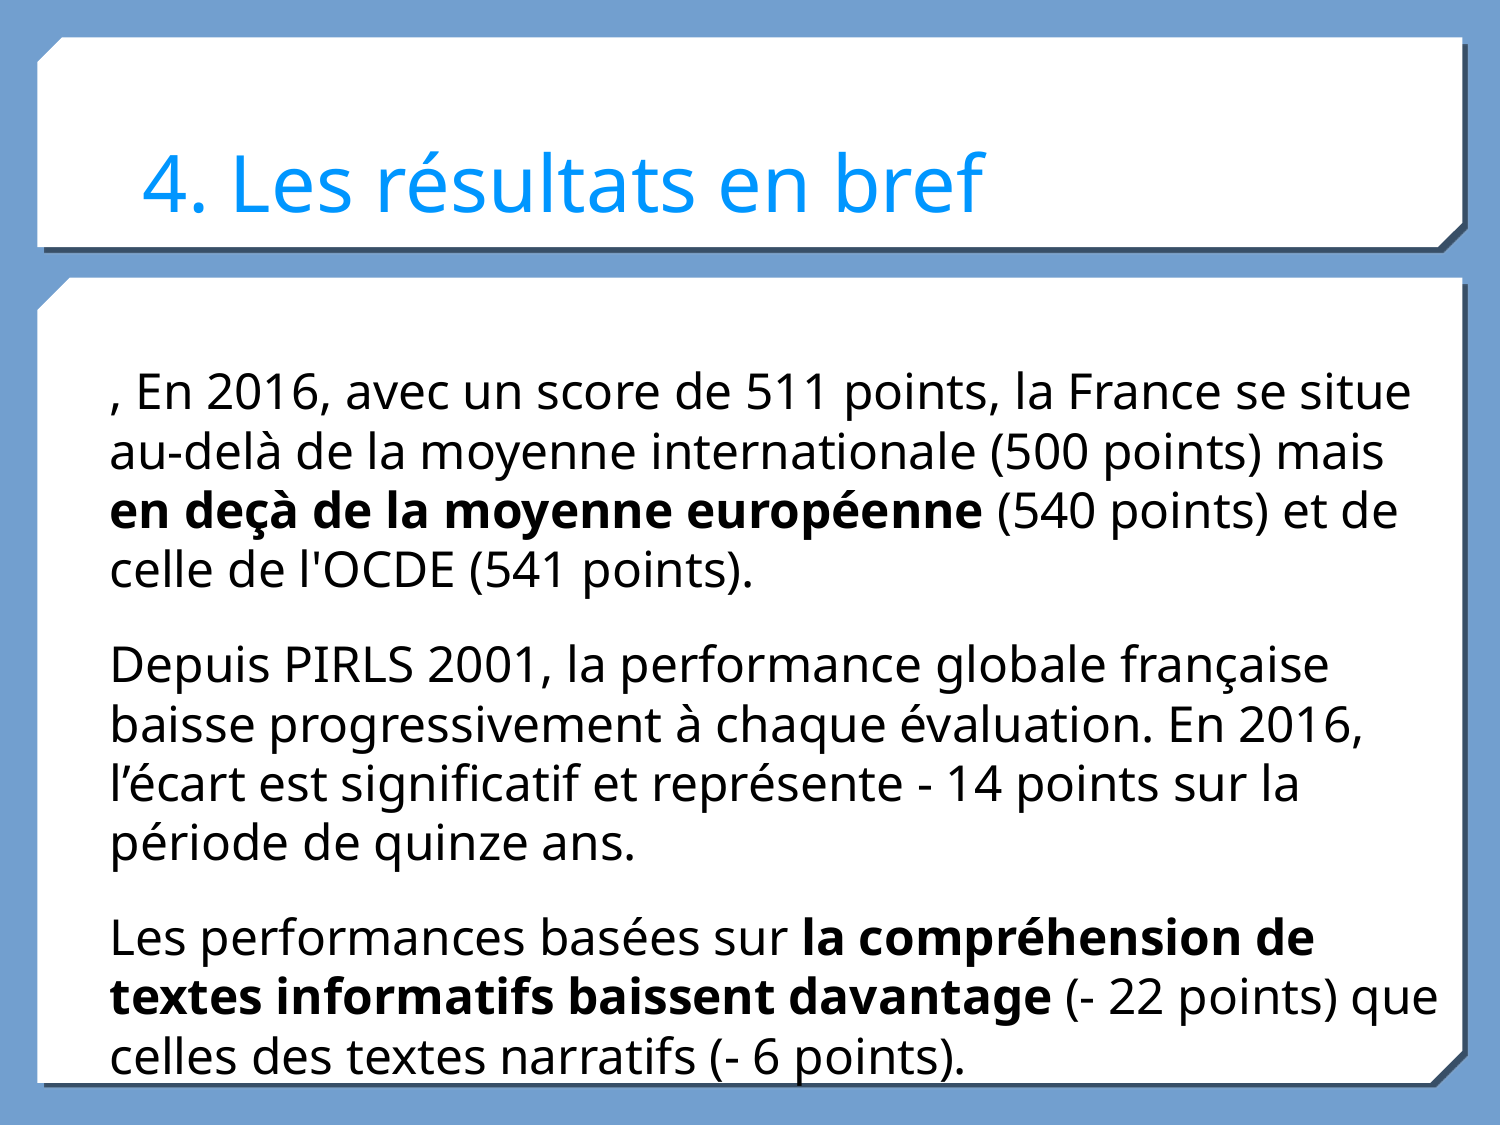

# 4. Les résultats en bref
, En 2016, avec un score de 511 points, la France se situe au-delà de la moyenne internationale (500 points) mais en deçà de la moyenne européenne (540 points) et de celle de l'OCDE (541 points).
Depuis PIRLS 2001, la performance globale française baisse progressivement à chaque évaluation. En 2016, l’écart est significatif et représente - 14 points sur la période de quinze ans.
Les performances basées sur la compréhension de textes informatifs baissent davantage (- 22 points) que celles des textes narratifs (- 6 points).